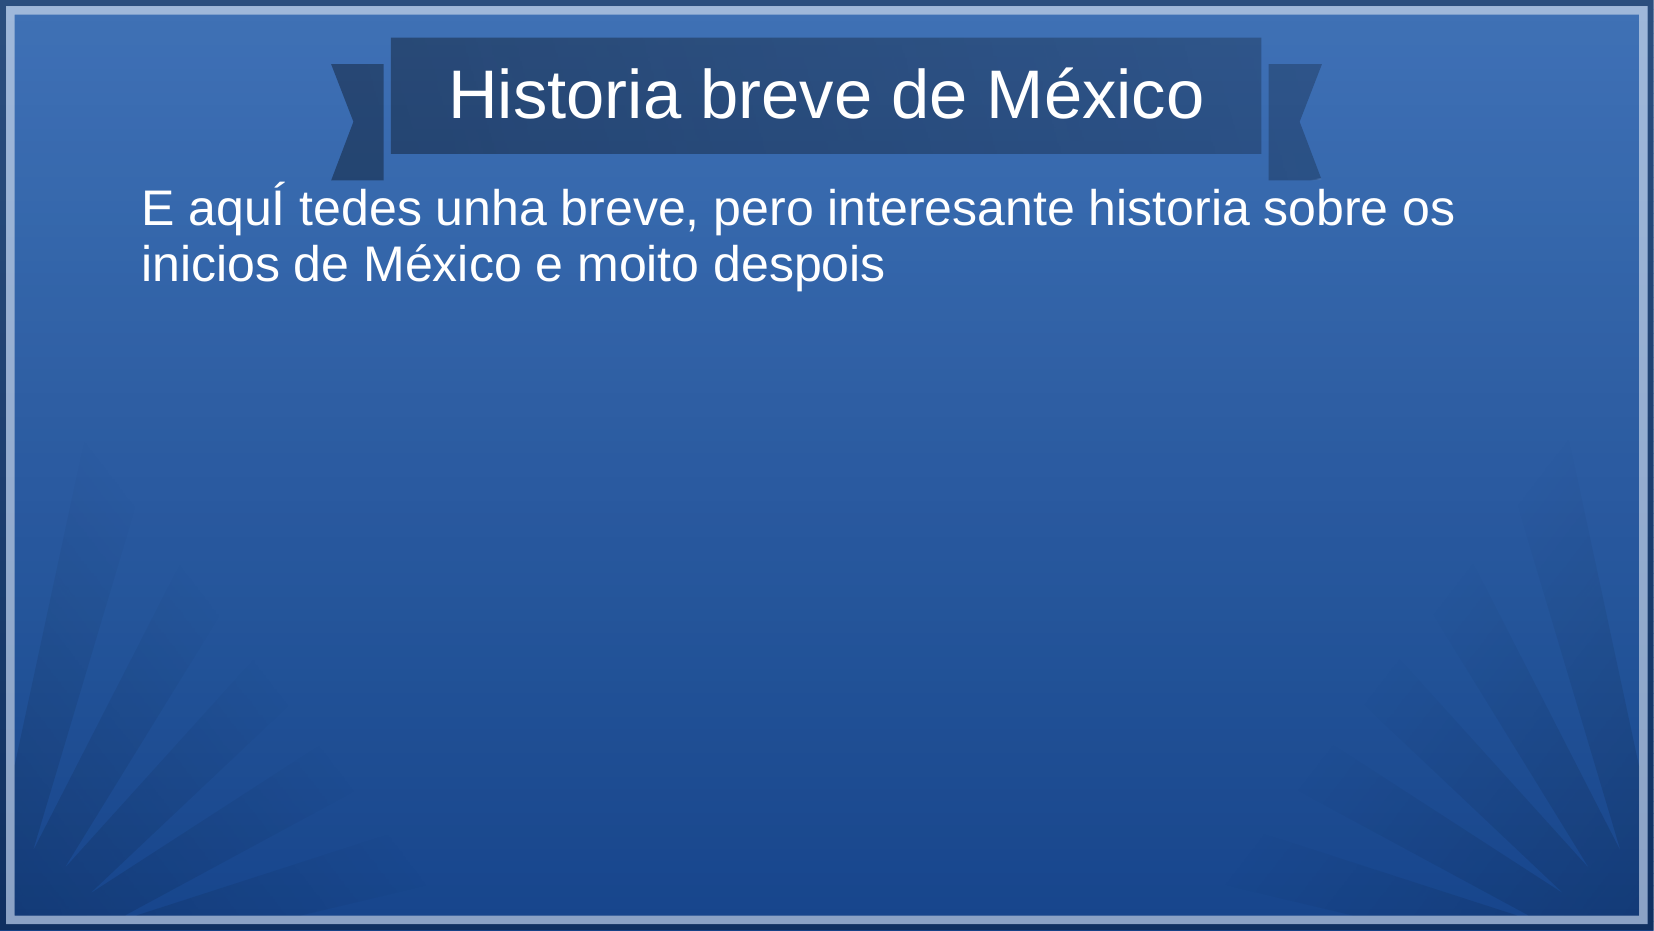

# Historia breve de México
E aquÍ tedes unha breve, pero interesante historia sobre os inicios de México e moito despois